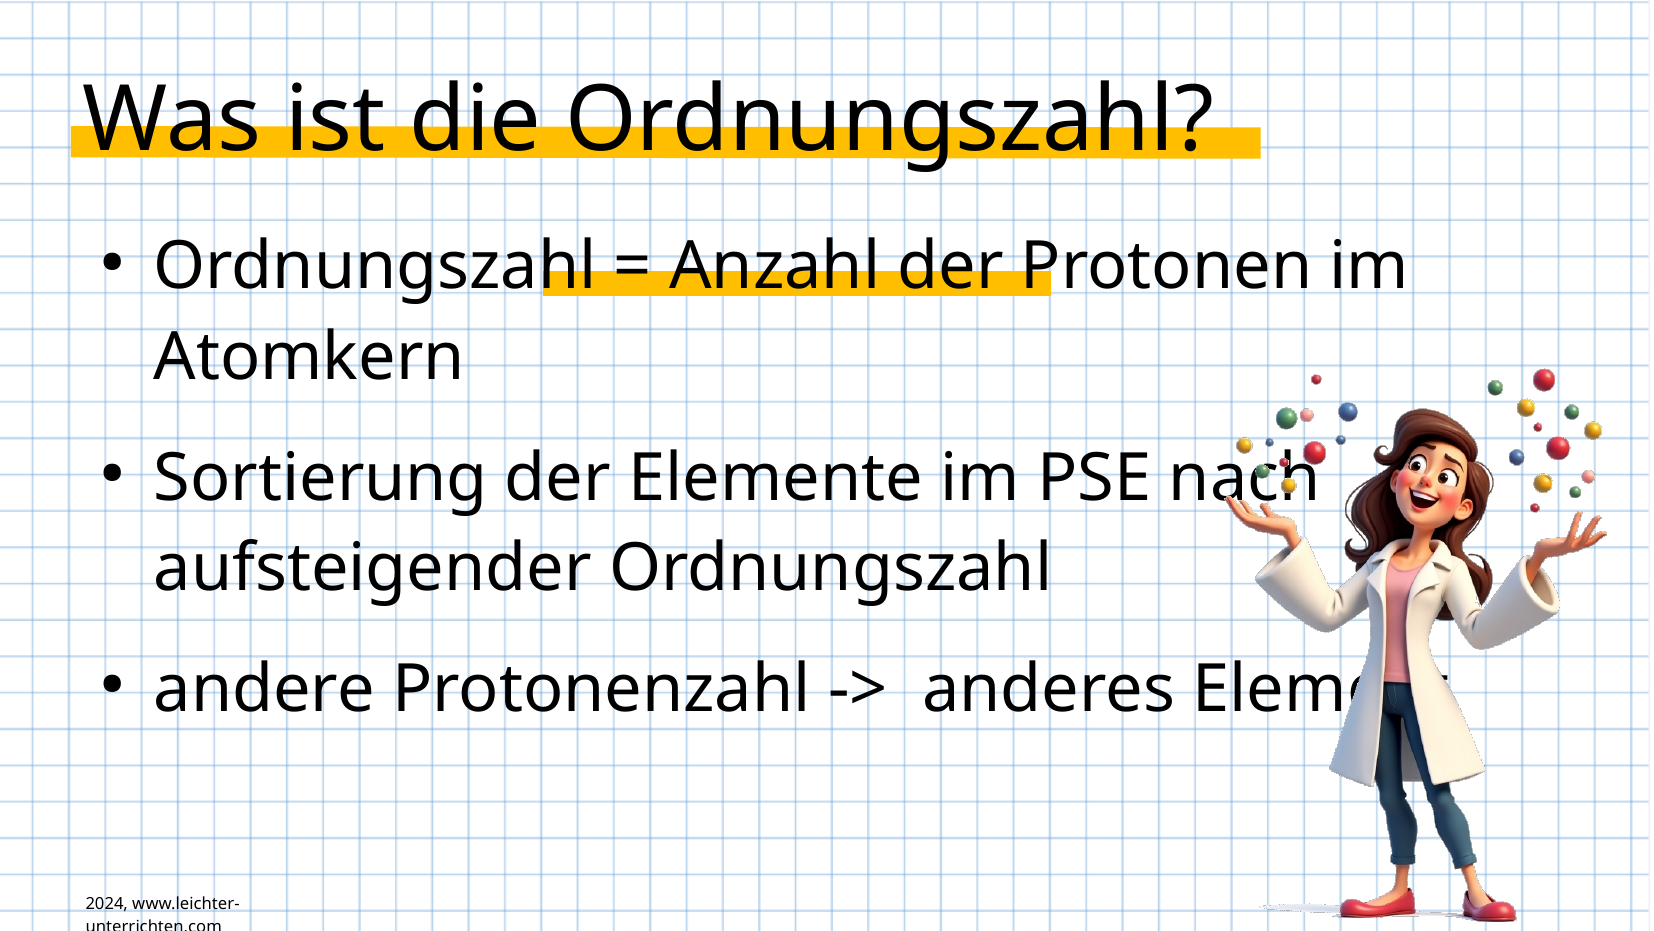

# Was ist die Ordnungszahl?
Ordnungszahl = Anzahl der Protonen im Atomkern
Sortierung der Elemente im PSE nach
aufsteigender Ordnungszahl
andere Protonenzahl -> anderes Element